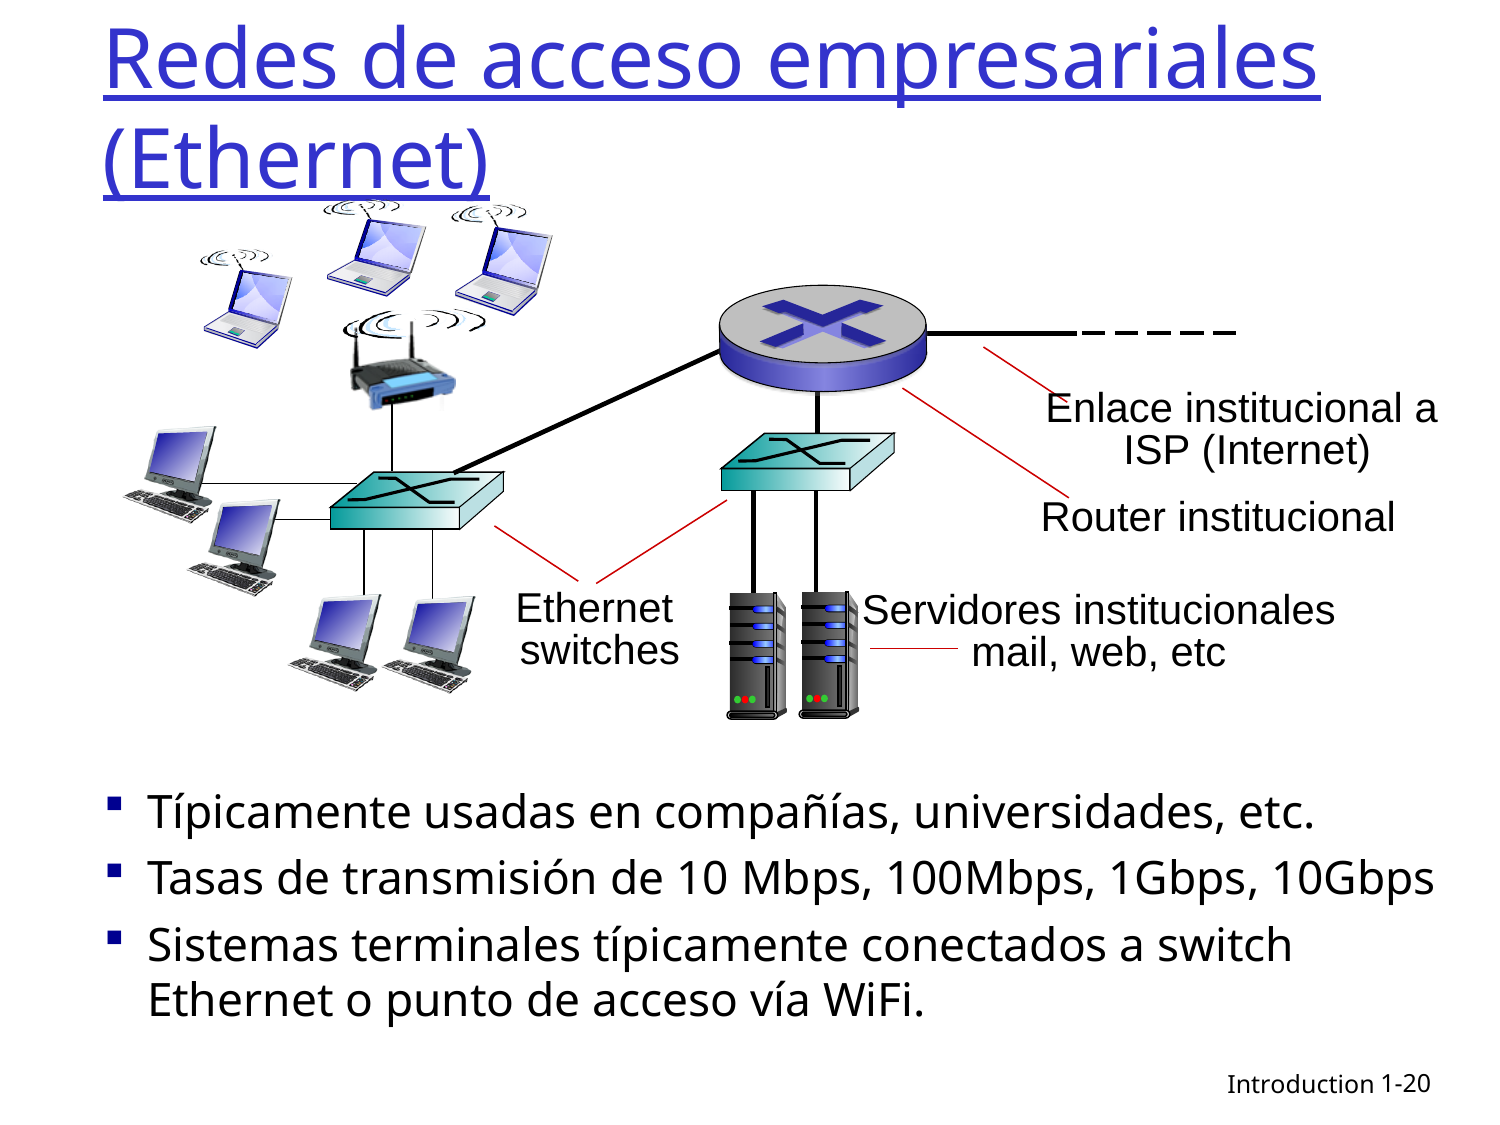

# Redes de acceso empresariales (Ethernet)
Enlace institucional a
ISP (Internet)
Router institucional
Ethernet
switches
Servidores institucionales
mail, web, etc
Típicamente usadas en compañías, universidades, etc.
Tasas de transmisión de 10 Mbps, 100Mbps, 1Gbps, 10Gbps
Sistemas terminales típicamente conectados a switch Ethernet o punto de acceso vía WiFi.
Introduction